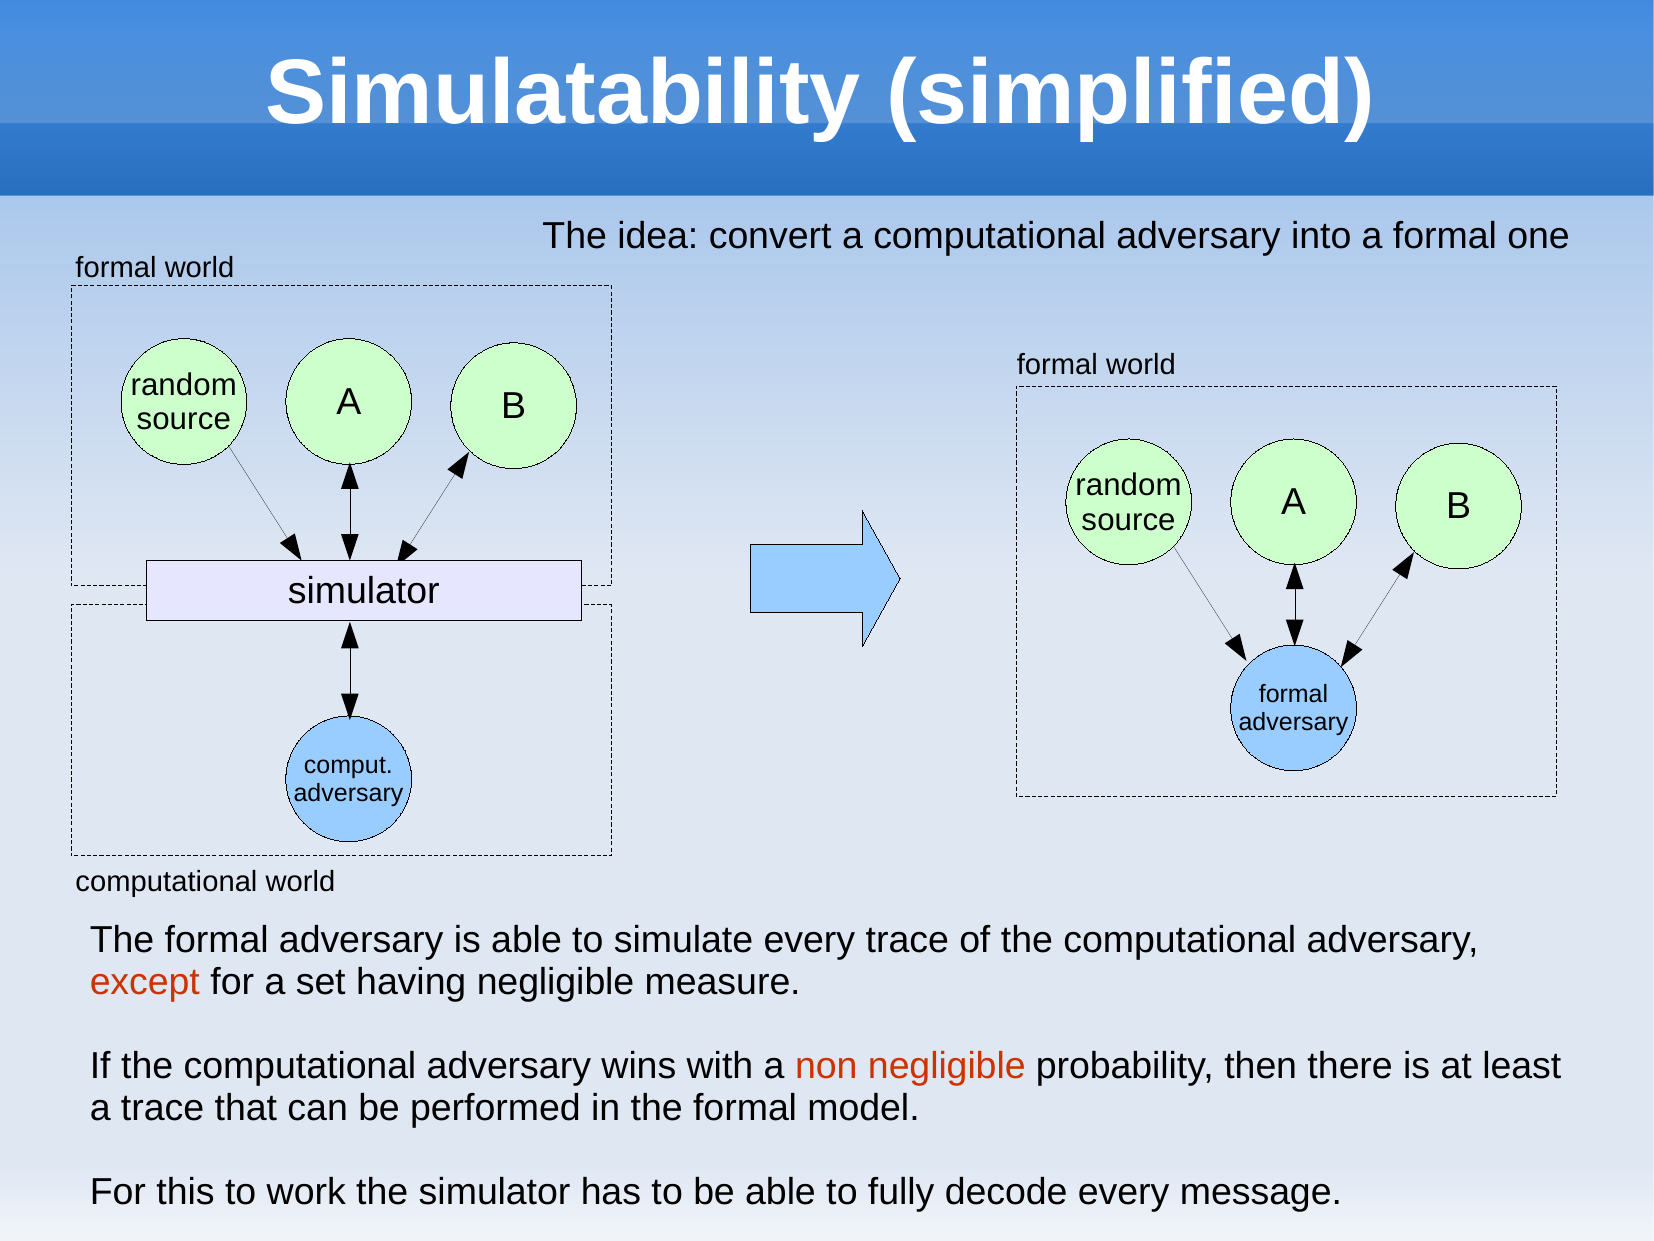

# Simulatability (simplified)
The idea: convert a computational adversary into a formal one
formal world
random
source
A
B
simulator
comput.
adversary
computational world
formal world
random
source
A
B
formal
adversary
The formal adversary is able to simulate every trace of the computational adversary,
except for a set having negligible measure.
If the computational adversary wins with a non negligible probability, then there is at least
a trace that can be performed in the formal model.
For this to work the simulator has to be able to fully decode every message.